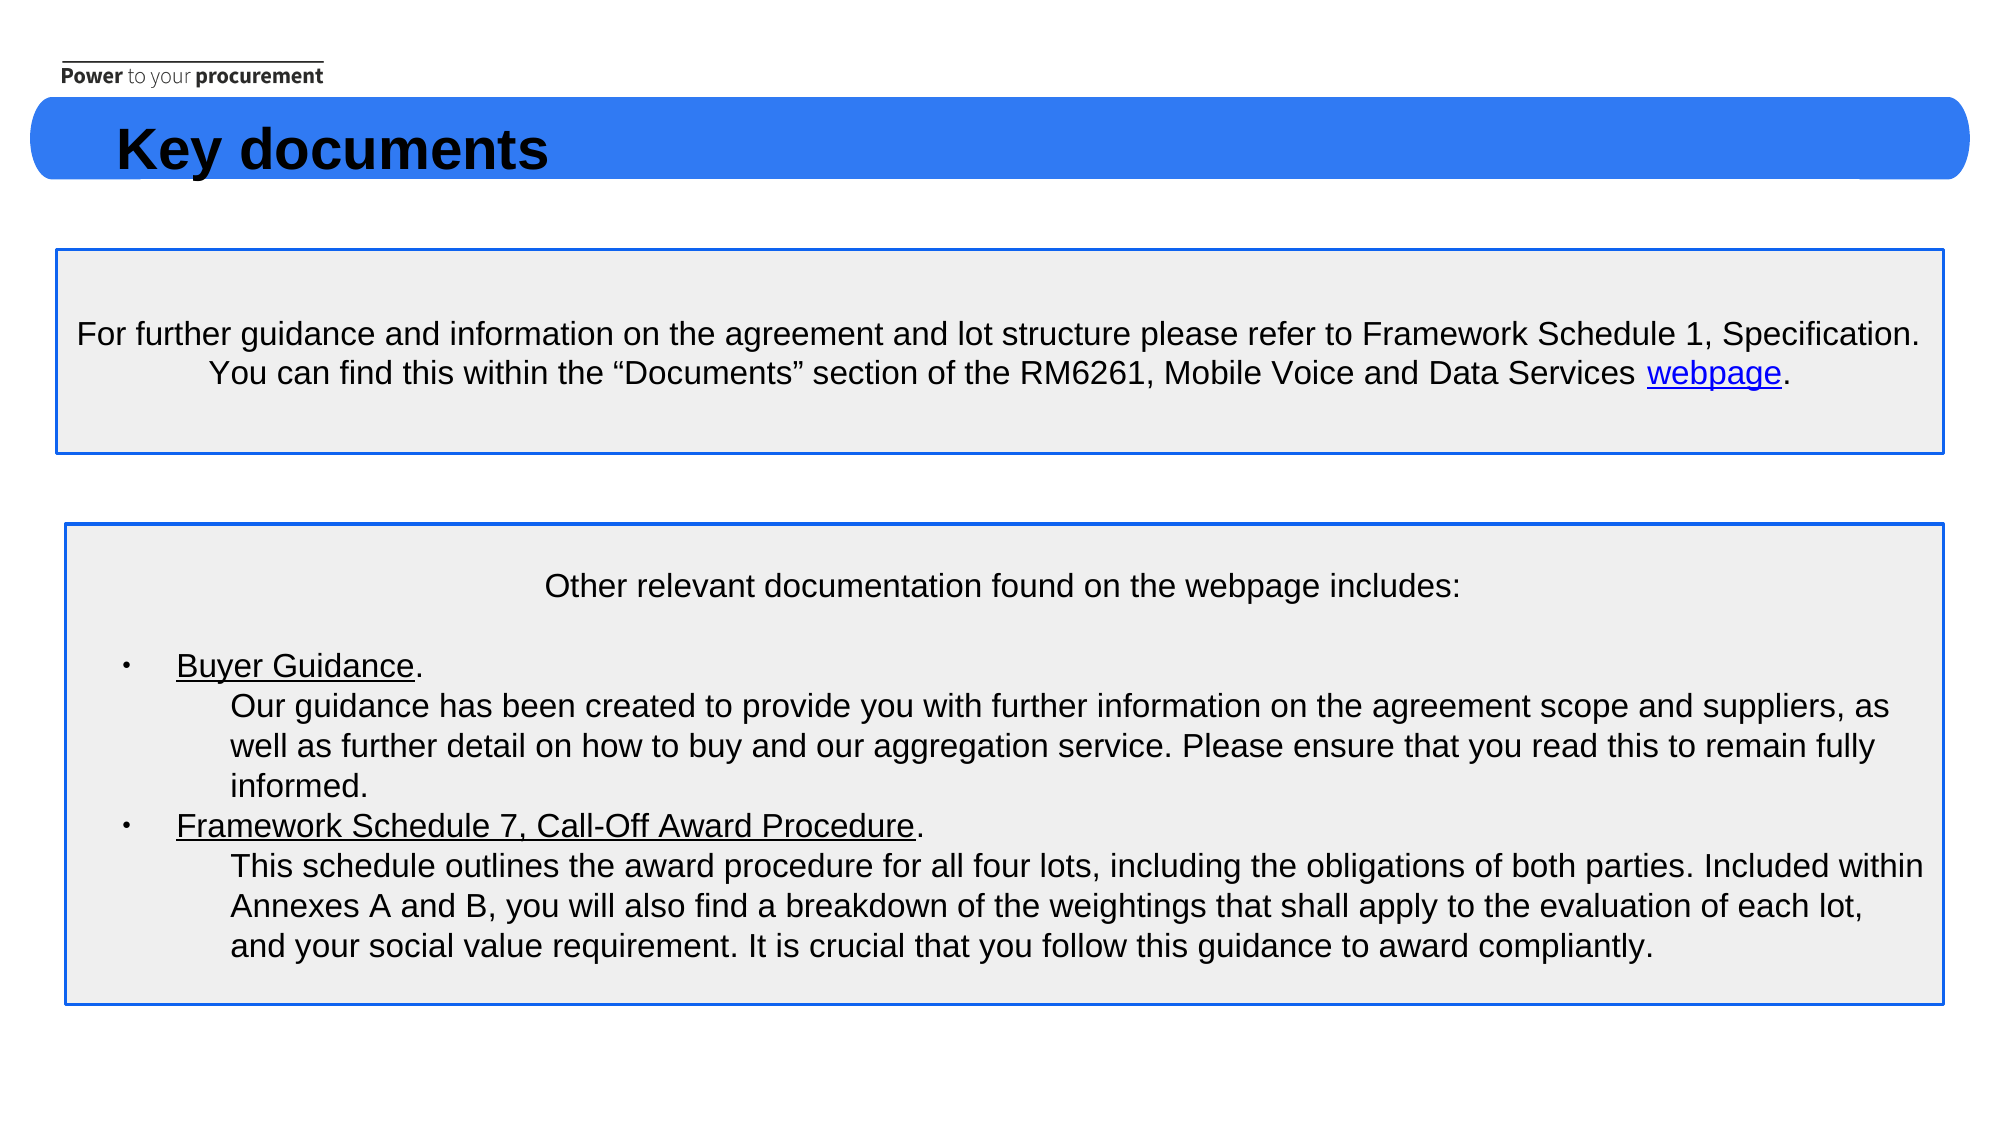

# Key documents
For further guidance and information on the agreement and lot structure please refer to Framework Schedule 1, Specification. You can find this within the “Documents” section of the RM6261, Mobile Voice and Data Services webpage.
Other relevant documentation found on the webpage includes:
Buyer Guidance.
Our guidance has been created to provide you with further information on the agreement scope and suppliers, as well as further detail on how to buy and our aggregation service. Please ensure that you read this to remain fully informed.
Framework Schedule 7, Call-Off Award Procedure.
This schedule outlines the award procedure for all four lots, including the obligations of both parties. Included within Annexes A and B, you will also find a breakdown of the weightings that shall apply to the evaluation of each lot, and your social value requirement. It is crucial that you follow this guidance to award compliantly.